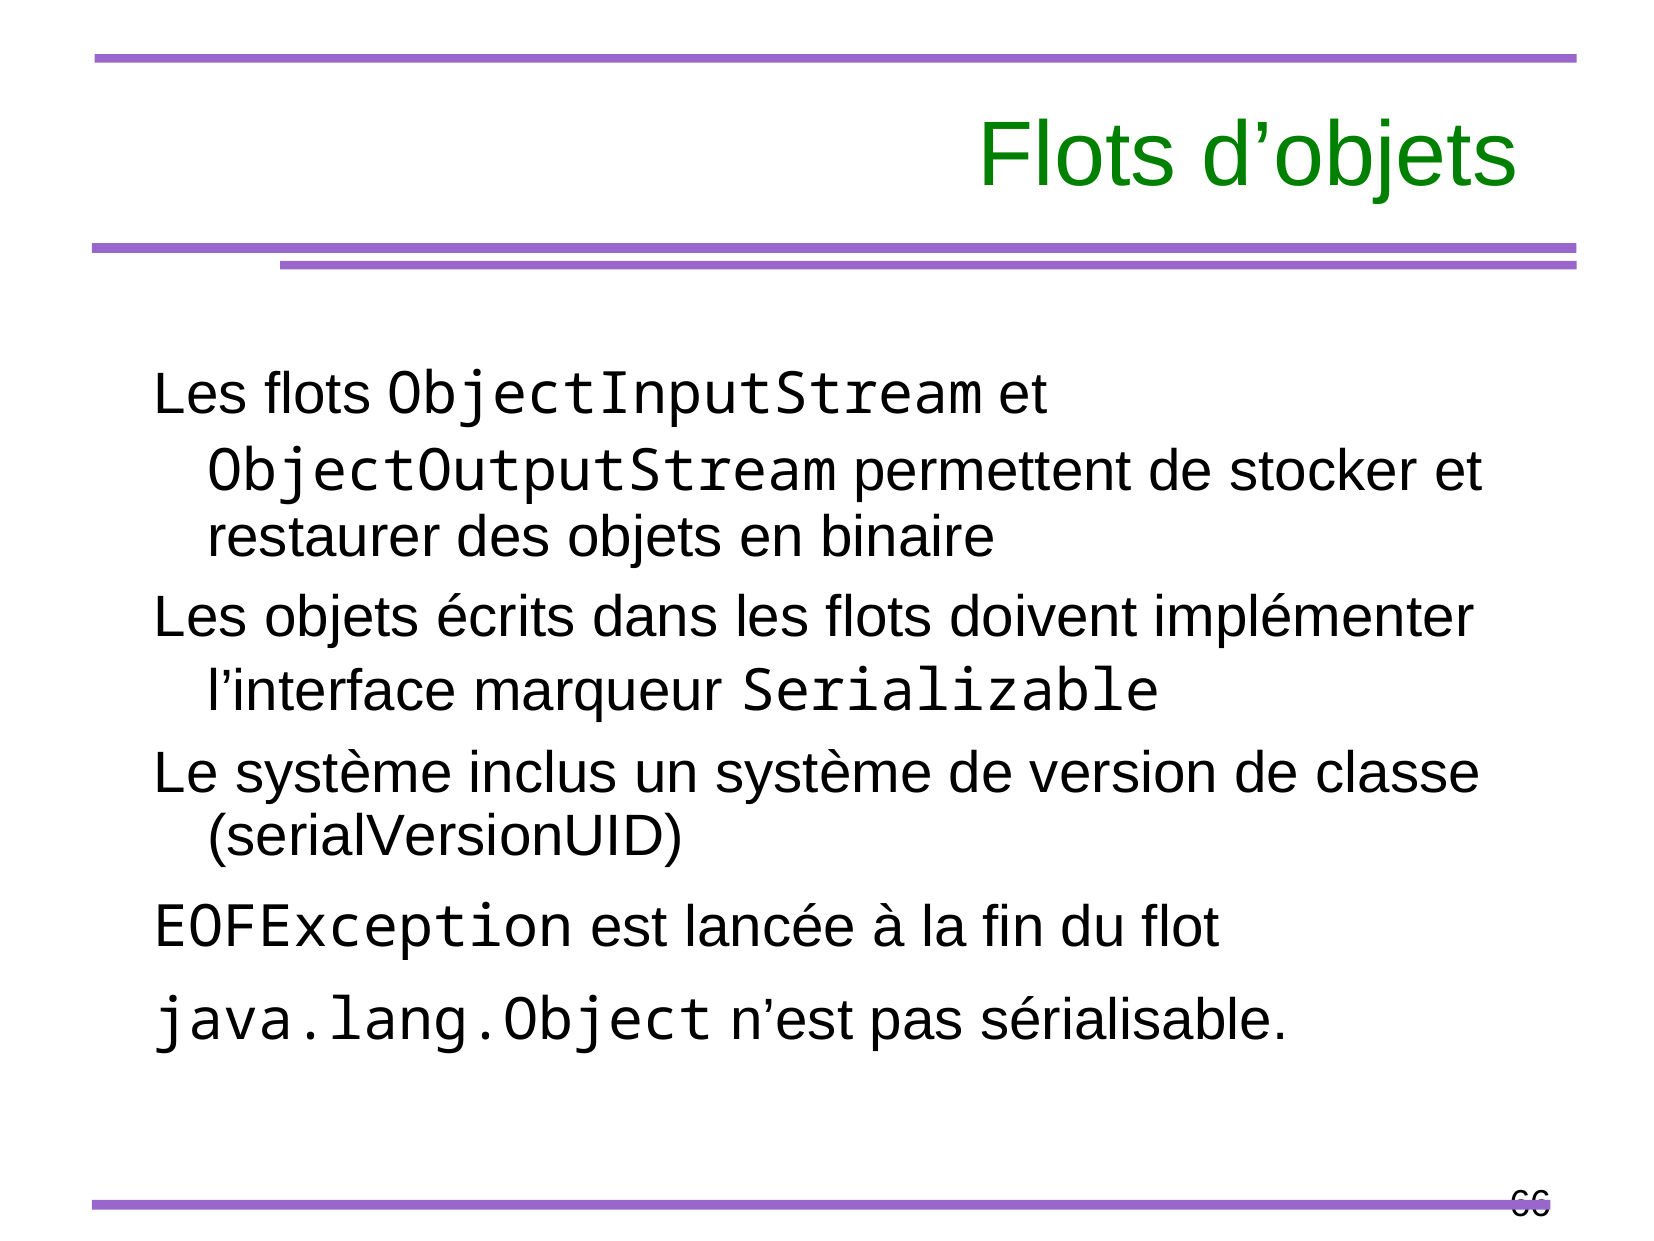

# Flots d’objets
Les flots ObjectInputStream et ObjectOutputStream permettent de stocker et restaurer des objets en binaire
Les objets écrits dans les flots doivent implémenter l’interface marqueur Serializable
Le système inclus un système de version de classe (serialVersionUID)
EOFException est lancée à la fin du flot
java.lang.Object n’est pas sérialisable.